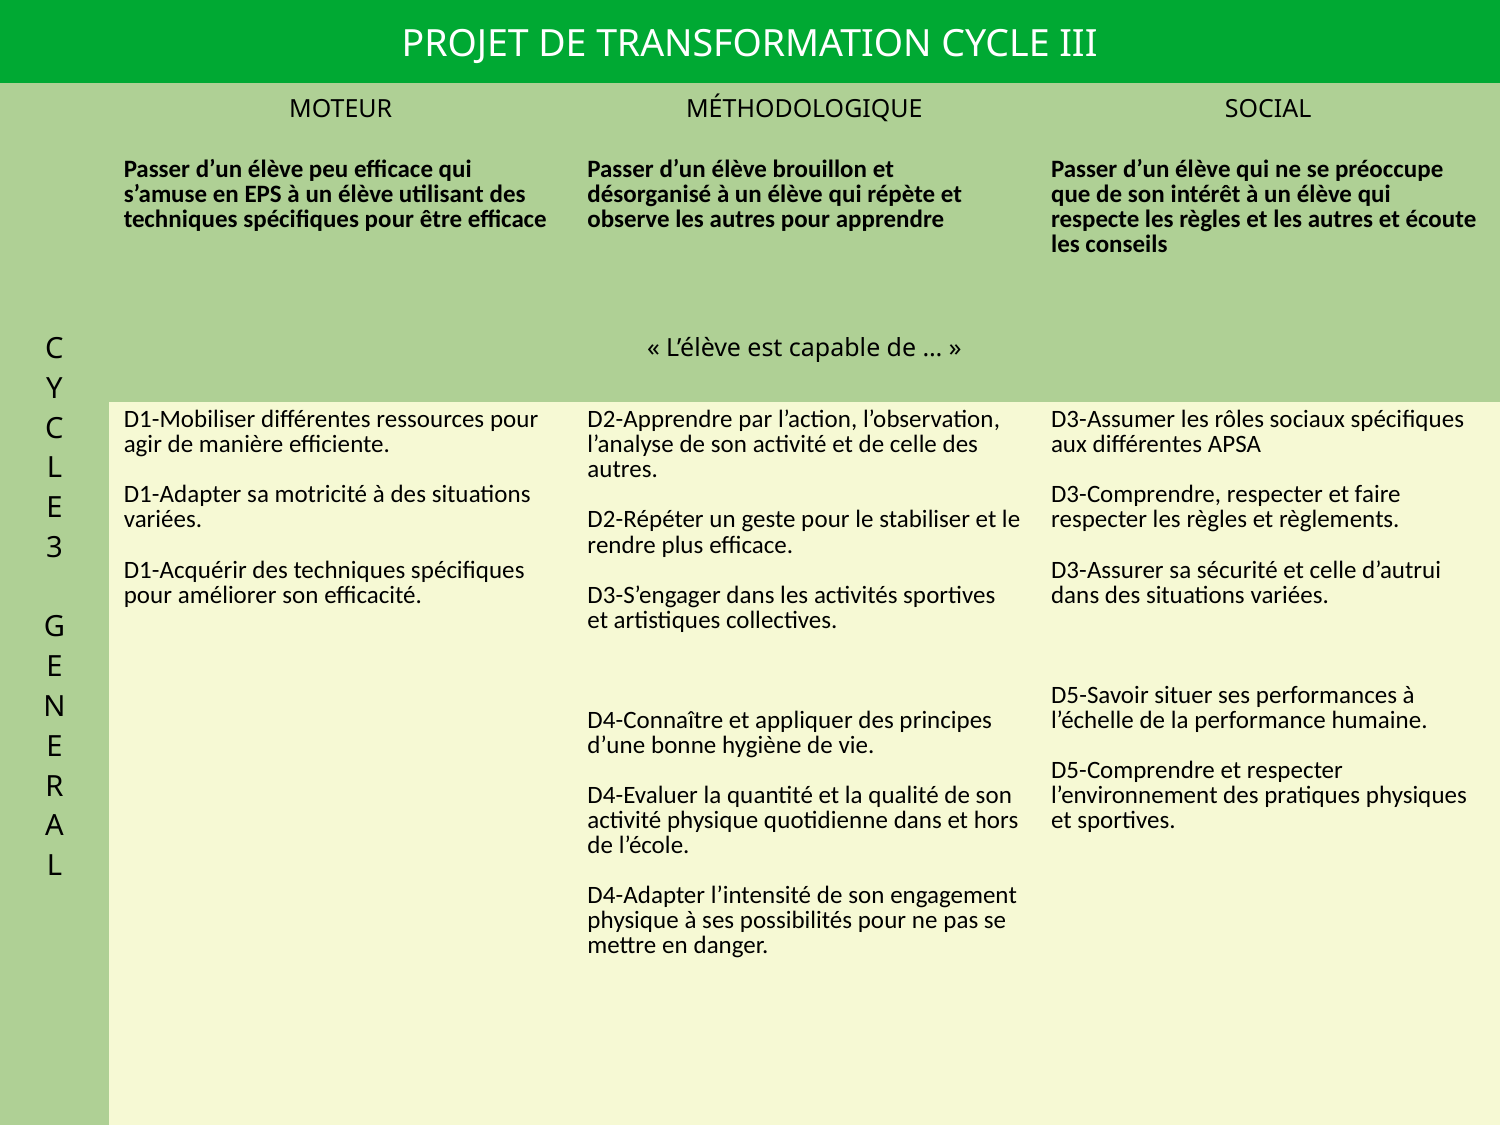

| PROJET DE TRANSFORMATION CYCLE III | | | |
| --- | --- | --- | --- |
| C Y C L E 3 G E N E R A L | MOTEUR Passer d’un élève peu efficace qui s’amuse en EPS à un élève utilisant des techniques spécifiques pour être efficace | MÉTHODOLOGIQUE Passer d’un élève brouillon et désorganisé à un élève qui répète et observe les autres pour apprendre | SOCIAL Passer d’un élève qui ne se préoccupe que de son intérêt à un élève qui respecte les règles et les autres et écoute les conseils |
| | « L’élève est capable de … » | | |
| | D1-Mobiliser différentes ressources pour agir de manière efficiente. D1-Adapter sa motricité à des situations variées. D1-Acquérir des techniques spécifiques pour améliorer son efficacité. | D2-Apprendre par l’action, l’observation, l’analyse de son activité et de celle des autres. D2-Répéter un geste pour le stabiliser et le rendre plus efficace. D3-S’engager dans les activités sportives et artistiques collectives. D4-Connaître et appliquer des principes d’une bonne hygiène de vie. D4-Evaluer la quantité et la qualité de son activité physique quotidienne dans et hors de l’école. D4-Adapter l’intensité de son engagement physique à ses possibilités pour ne pas se mettre en danger. | D3-Assumer les rôles sociaux spécifiques aux différentes APSA D3-Comprendre, respecter et faire respecter les règles et règlements. D3-Assurer sa sécurité et celle d’autrui dans des situations variées. D5-Savoir situer ses performances à l’échelle de la performance humaine. D5-Comprendre et respecter l’environnement des pratiques physiques et sportives. |